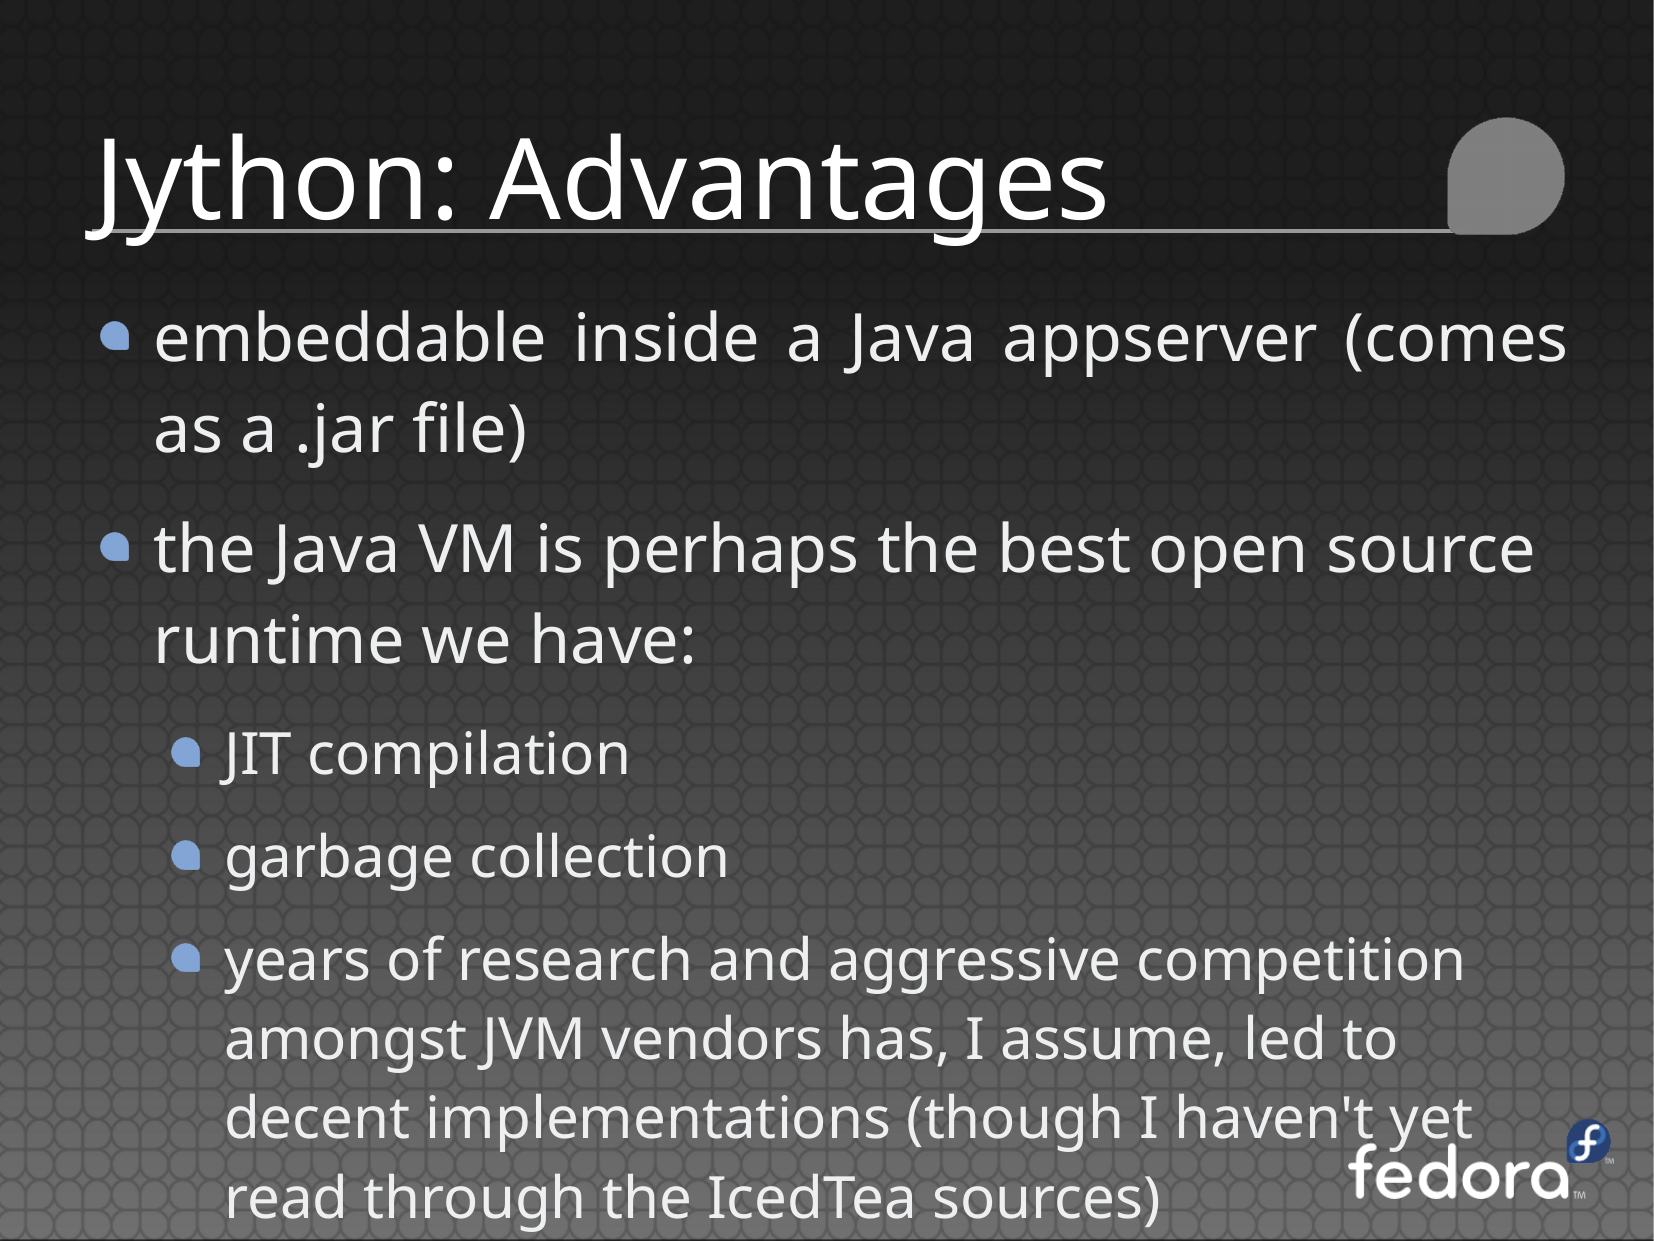

Jython: Advantages
# embeddable inside a Java appserver (comes as a .jar file)
the Java VM is perhaps the best open source runtime we have:
JIT compilation
garbage collection
years of research and aggressive competition amongst JVM vendors has, I assume, led to decent implementations (though I haven't yet read through the IcedTea sources)
no GIL
Disadvantages
no C extensions, to my knowledge
At python 2.6